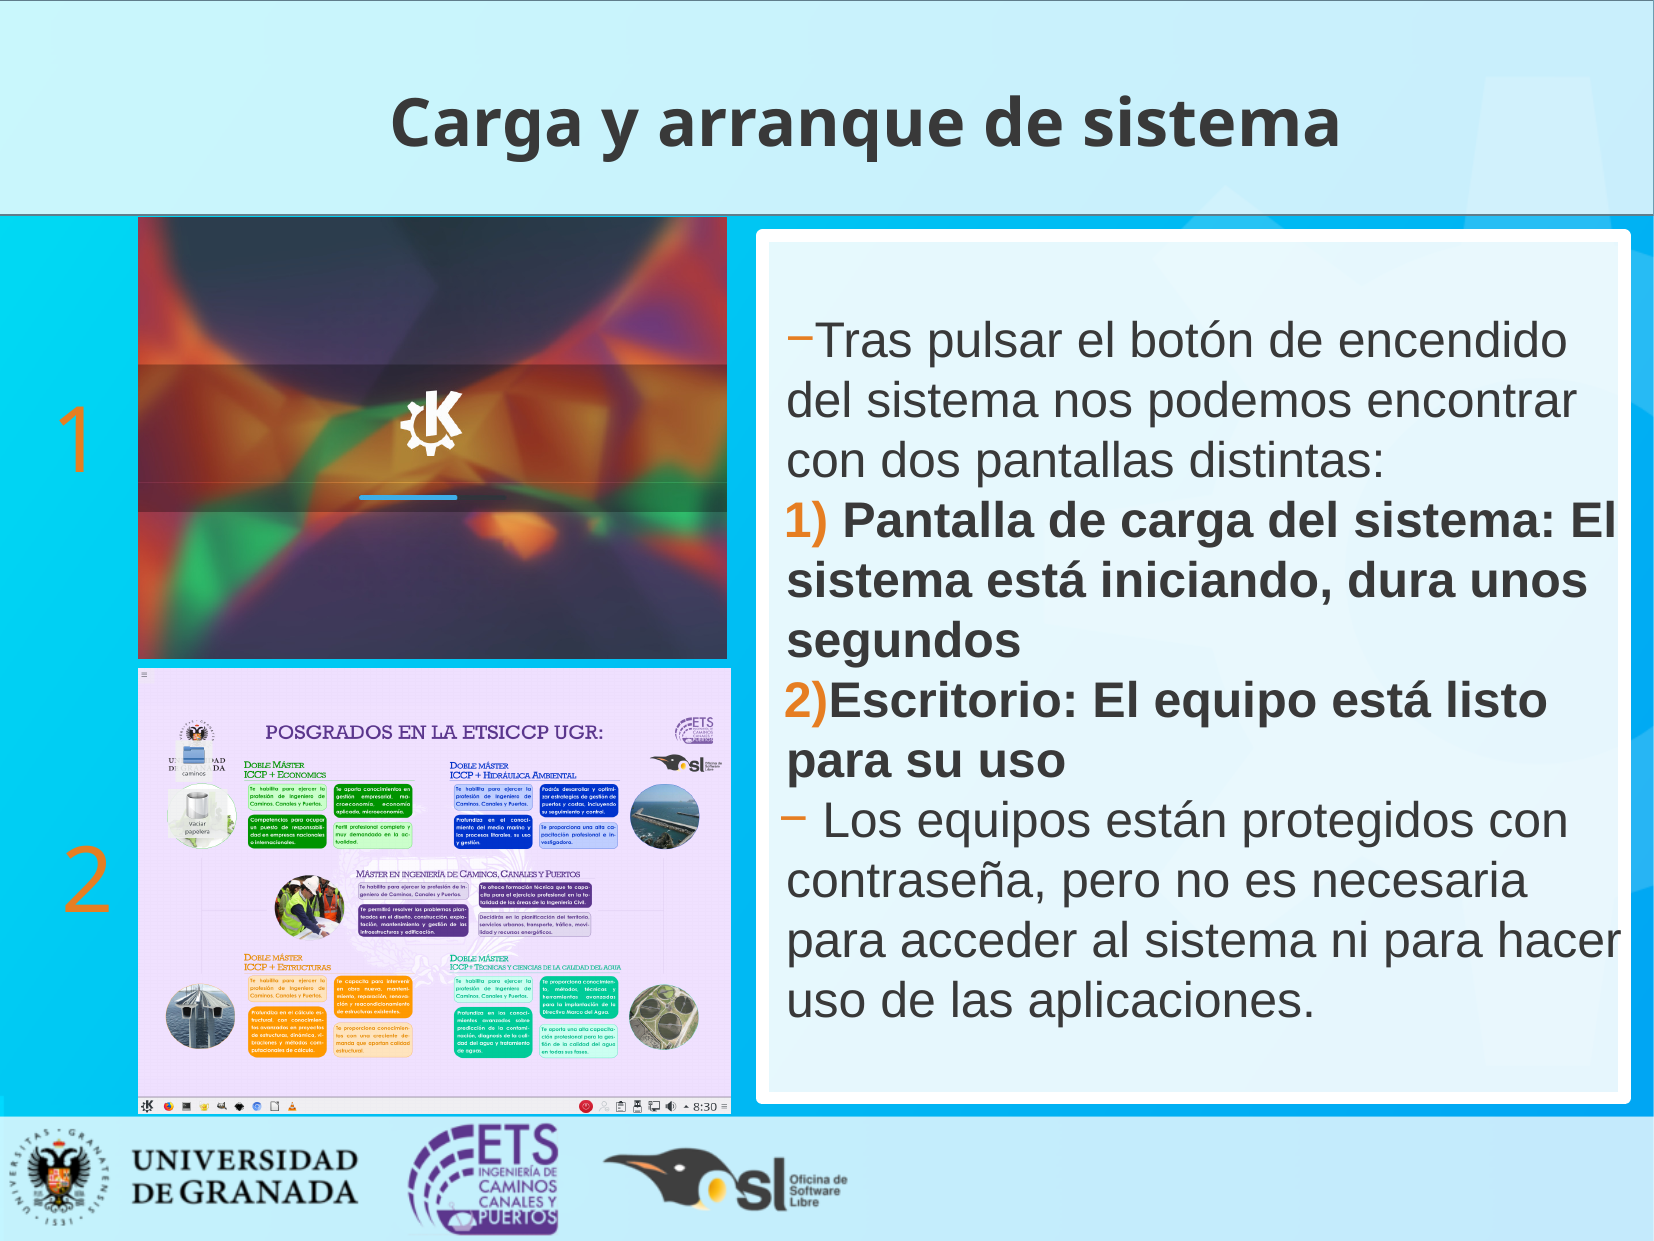

Carga y arranque de sistema
Tras pulsar el botón de encendido del sistema nos podemos encontrar con dos pantallas distintas:
 Pantalla de carga del sistema: El sistema está iniciando, dura unos segundos
Escritorio: El equipo está listo para su uso
 Los equipos están protegidos con contraseña, pero no es necesaria para acceder al sistema ni para hacer uso de las aplicaciones.
1
2